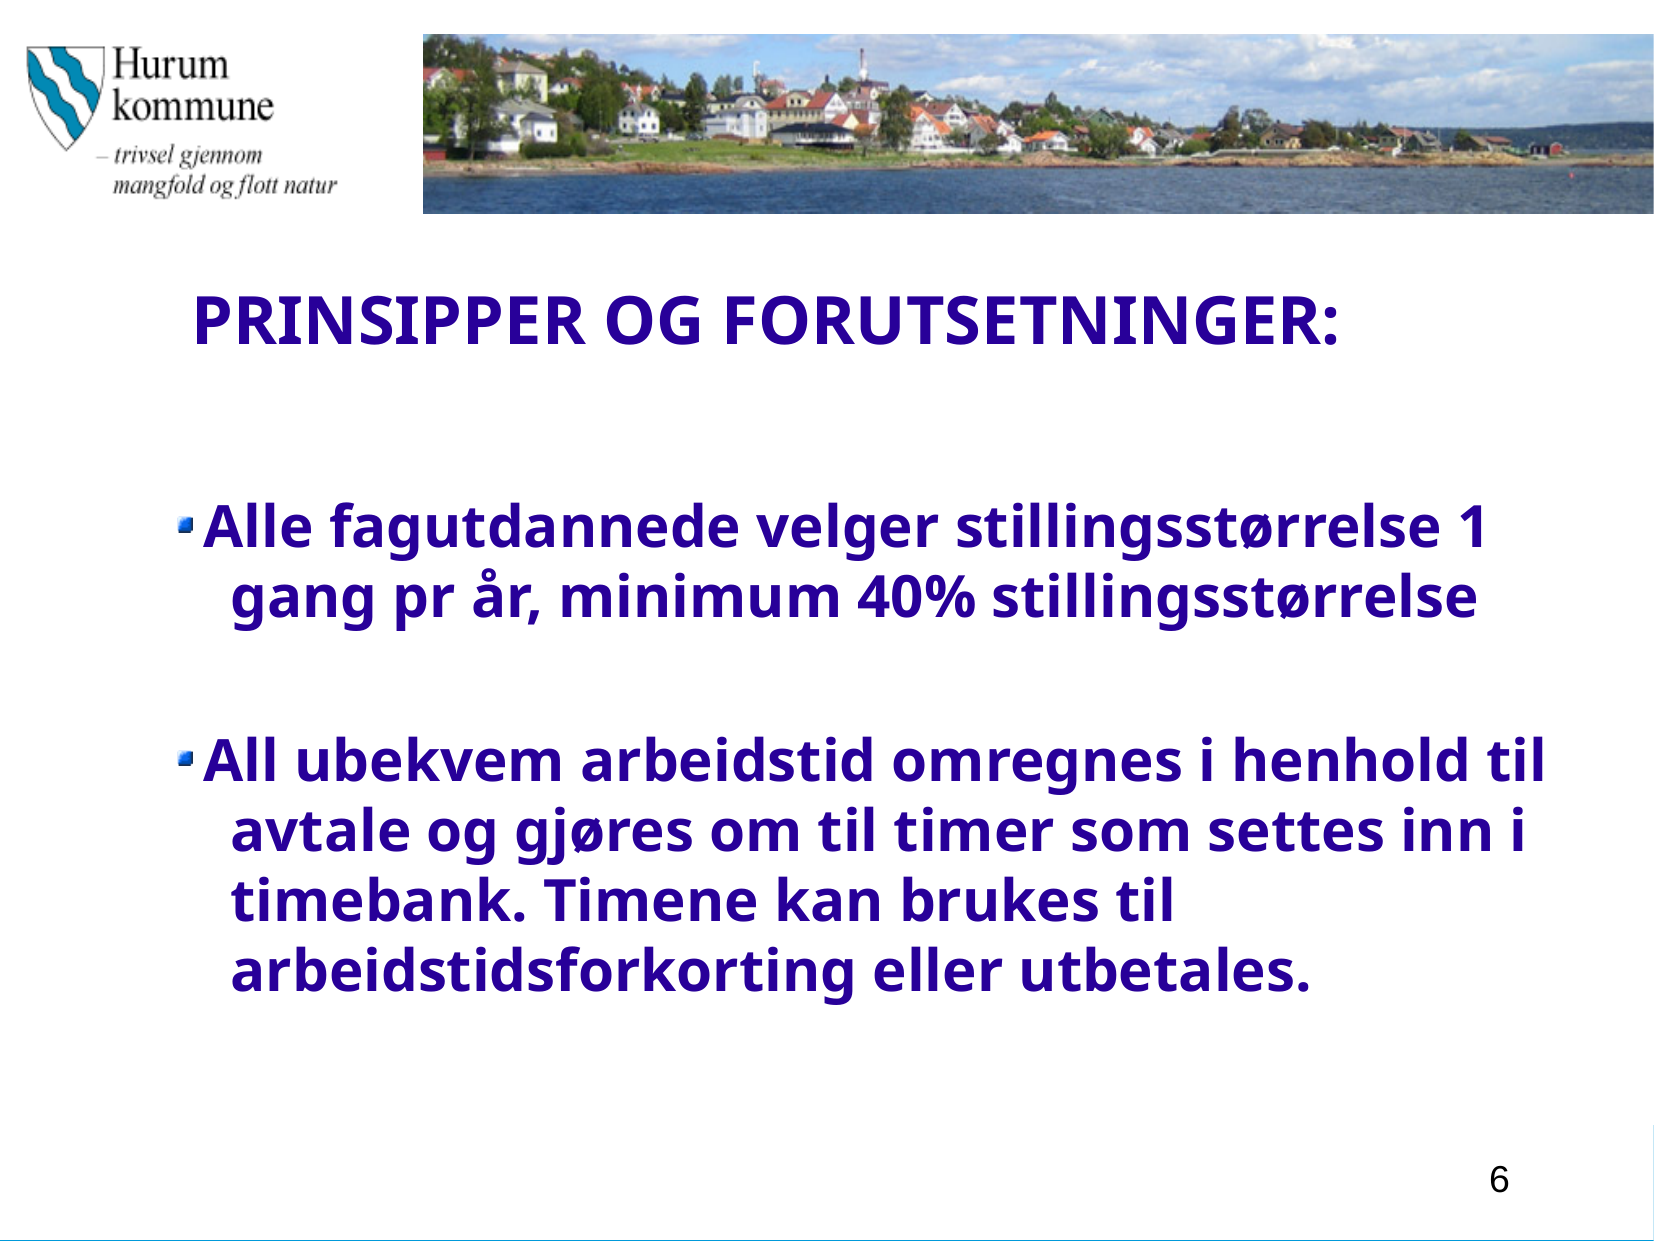

PRINSIPPER OG FORUTSETNINGER:
# Alle fagutdannede velger stillingsstørrelse 1 gang pr år, minimum 40% stillingsstørrelse
All ubekvem arbeidstid omregnes i henhold til avtale og gjøres om til timer som settes inn i timebank. Timene kan brukes til arbeidstidsforkorting eller utbetales.
- trivsel gjennom mangfold og flott natur